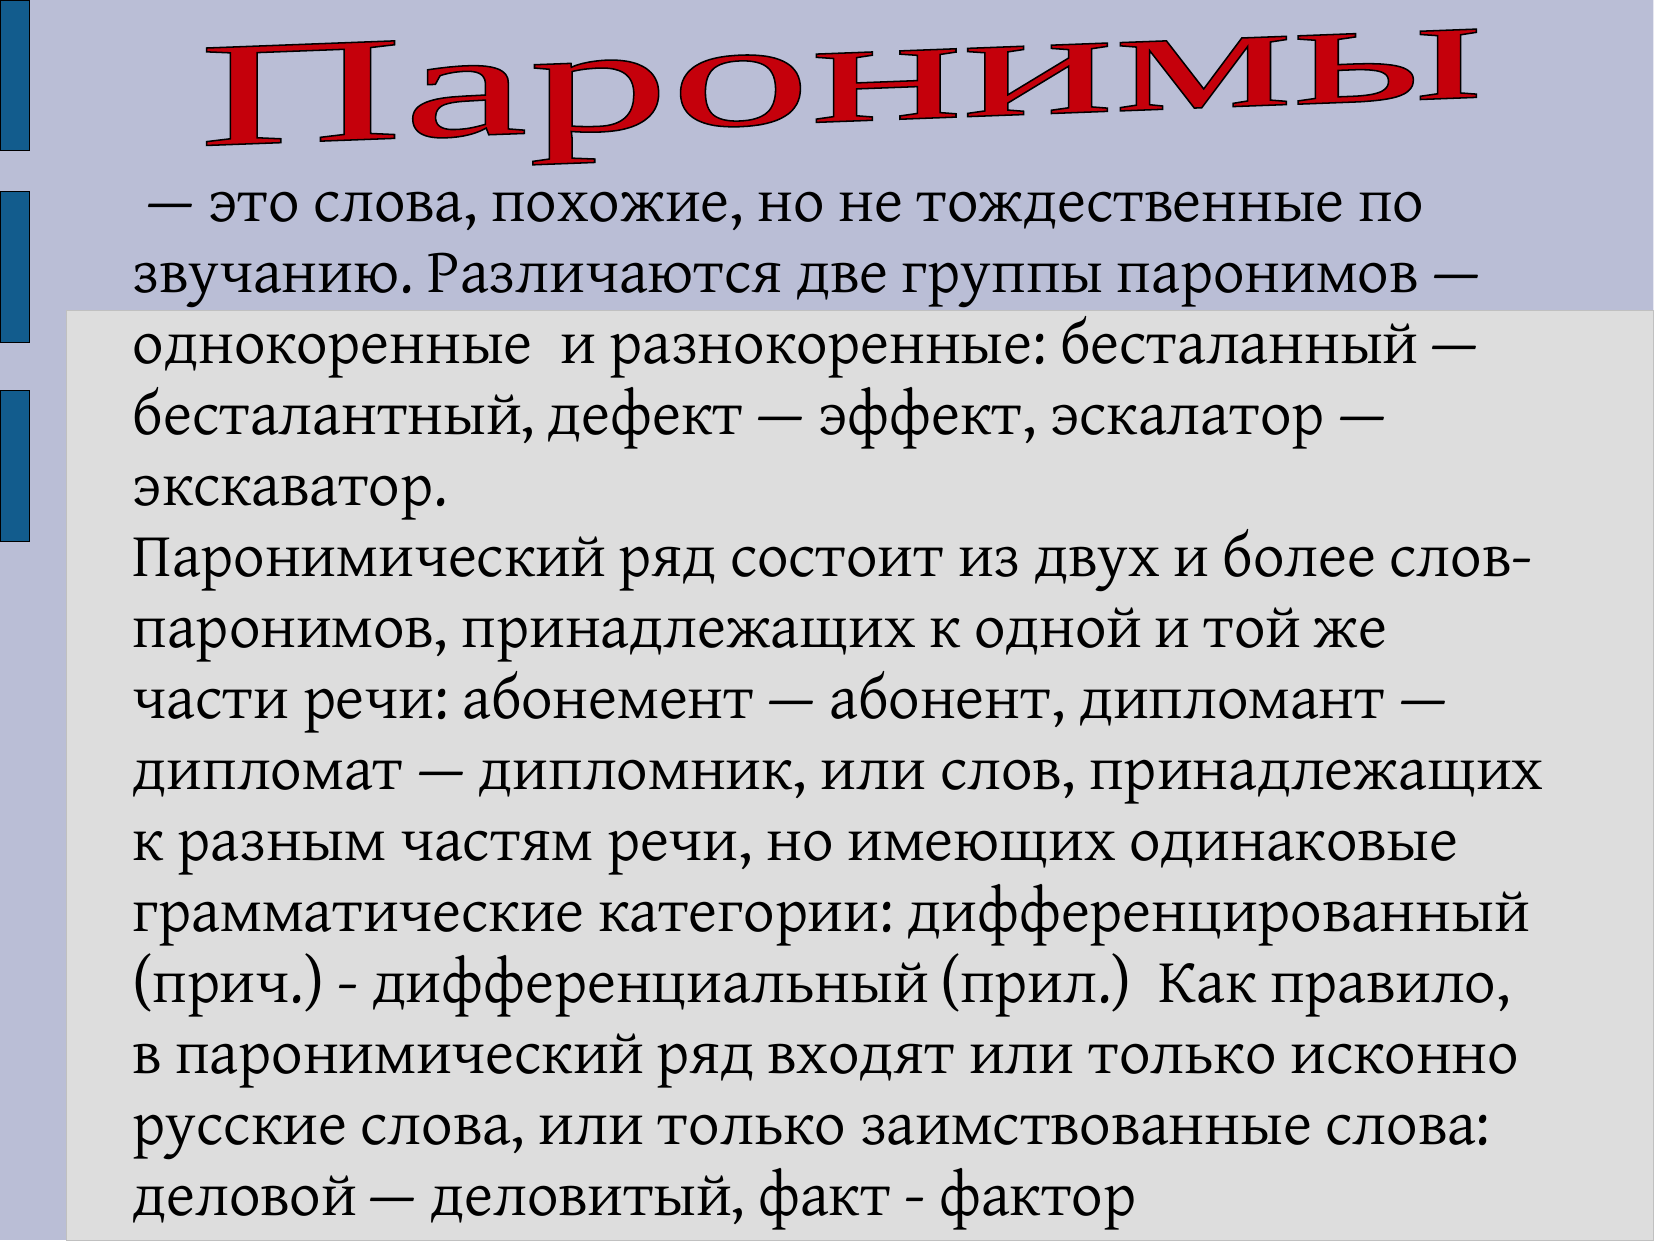

Паронимы
 — это слова, похожие, но не тождественные по звучанию. Различаются две группы паронимов — однокоренные и разнокоренные: бесталанный — бесталантный, дефект — эффект, эскалатор — экскаватор.
Паронимический ряд состоит из двух и более слов-паронимов, принадлежащих к одной и той же части речи: абонемент — абонент, дипломант — дипломат — дипломник, или слов, принадлежащих к разным частям речи, но имеющих одинаковые грамматические категории: дифференцированный (прич.) - дифференциальный (прил.) Как правило, в паронимический ряд входят или только исконно русские слова, или только заимствованные слова: деловой — деловитый, факт - фактор